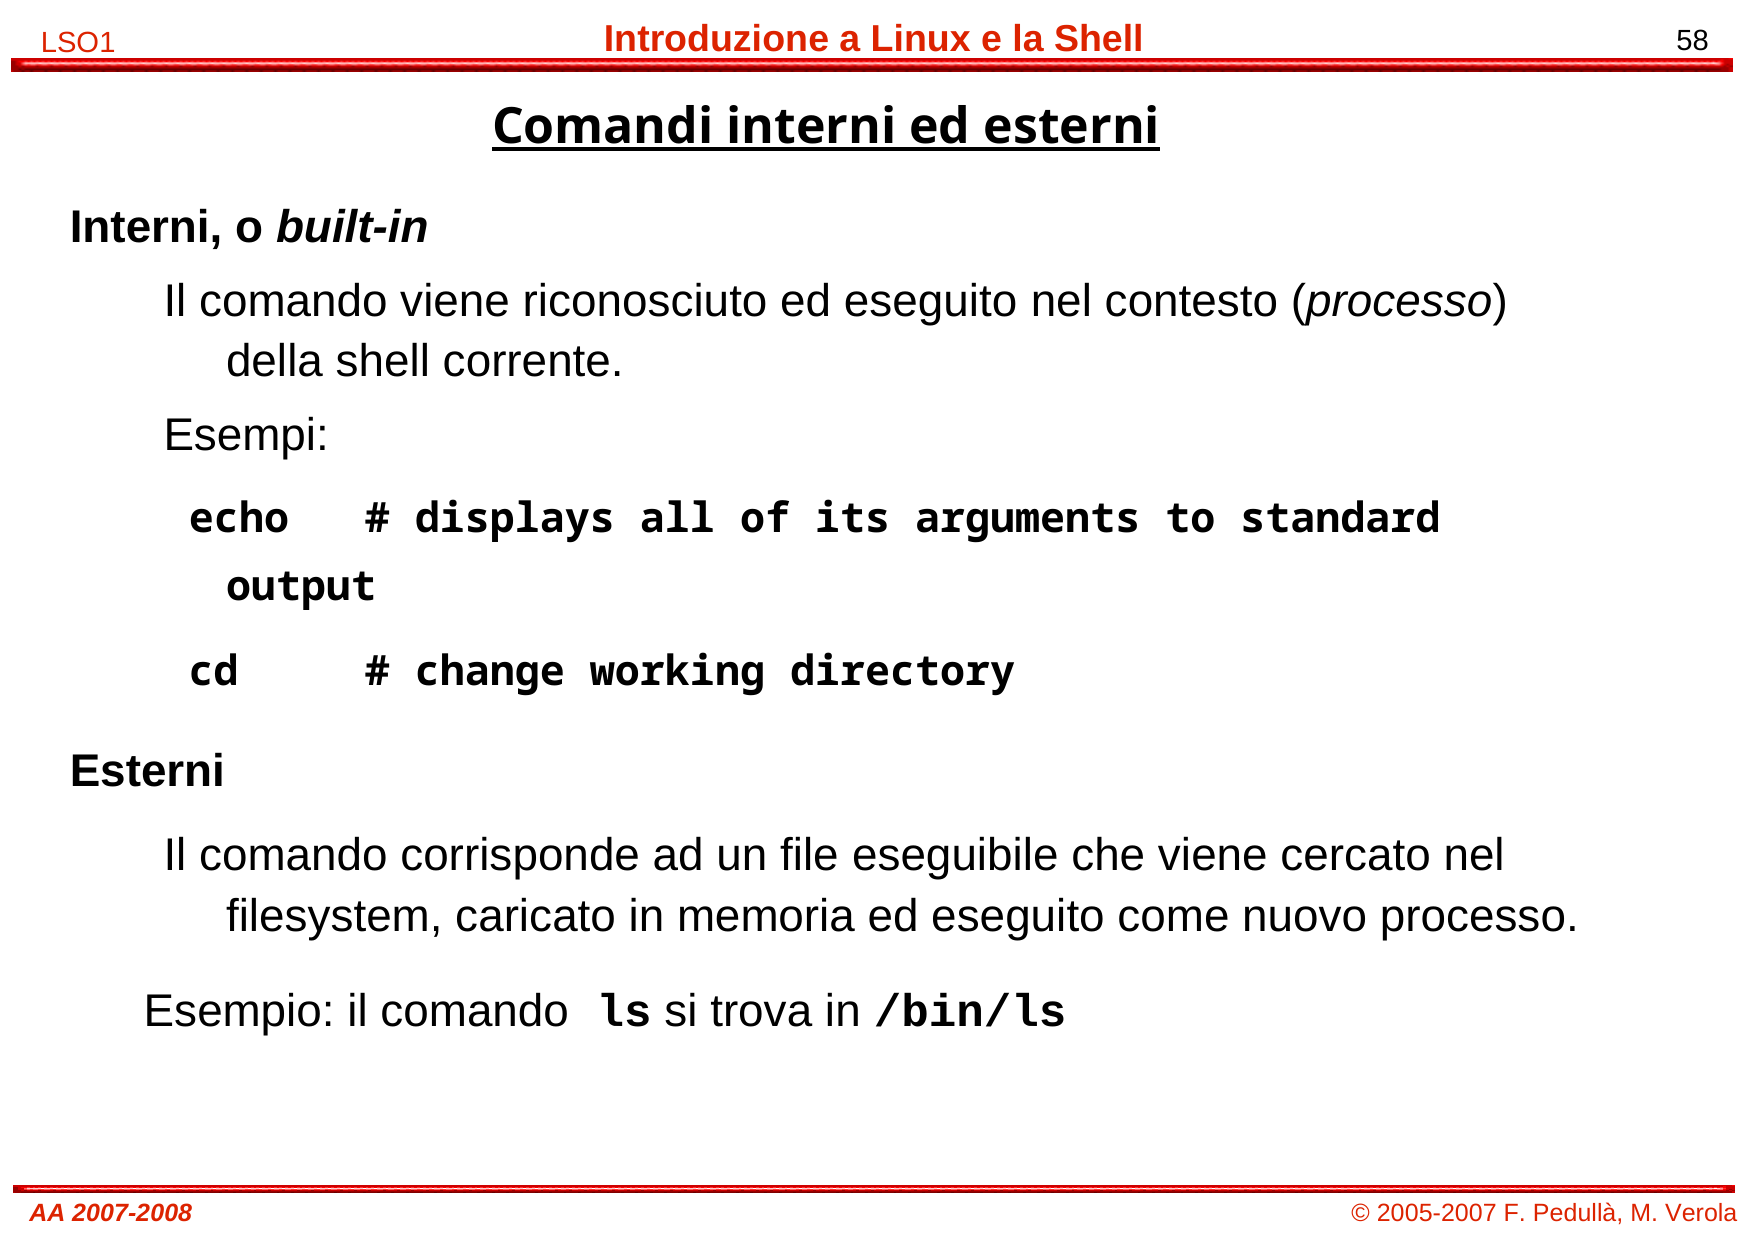

# Comandi interni ed esterni
Interni, o built-in
Il comando viene riconosciuto ed eseguito nel contesto (processo) della shell corrente.
Esempi:
 echo 	# displays all of its arguments to standard output
 cd		# change working directory
Esterni
Il comando corrisponde ad un file eseguibile che viene cercato nel filesystem, caricato in memoria ed eseguito come nuovo processo.
	Esempio: il comando ls si trova in /bin/ls